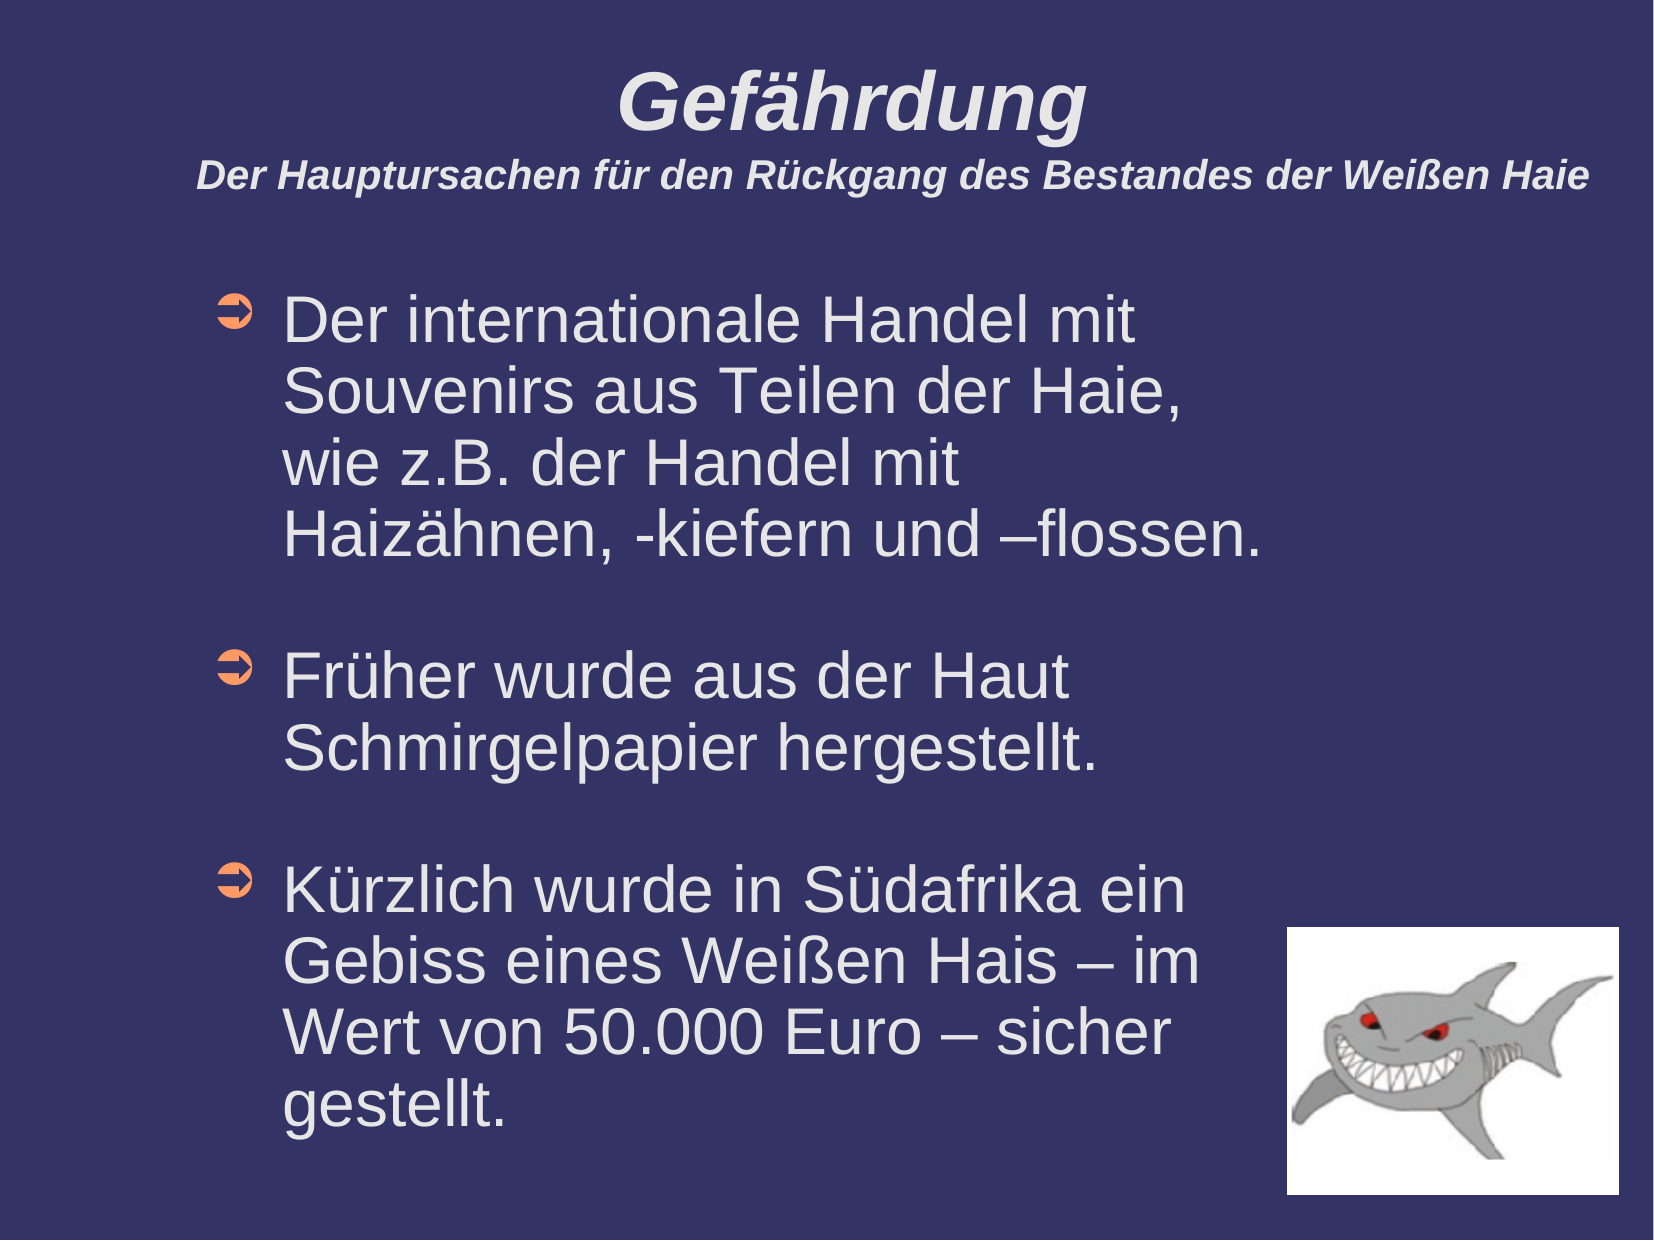

# Gefährdung Der Hauptursachen für den Rückgang des Bestandes der Weißen Haie
Der internationale Handel mit Souvenirs aus Teilen der Haie, wie z.B. der Handel mit Haizähnen, -kiefern und –flossen.
Früher wurde aus der Haut Schmirgelpapier hergestellt.
Kürzlich wurde in Südafrika ein Gebiss eines Weißen Hais – im Wert von 50.000 Euro – sicher gestellt.